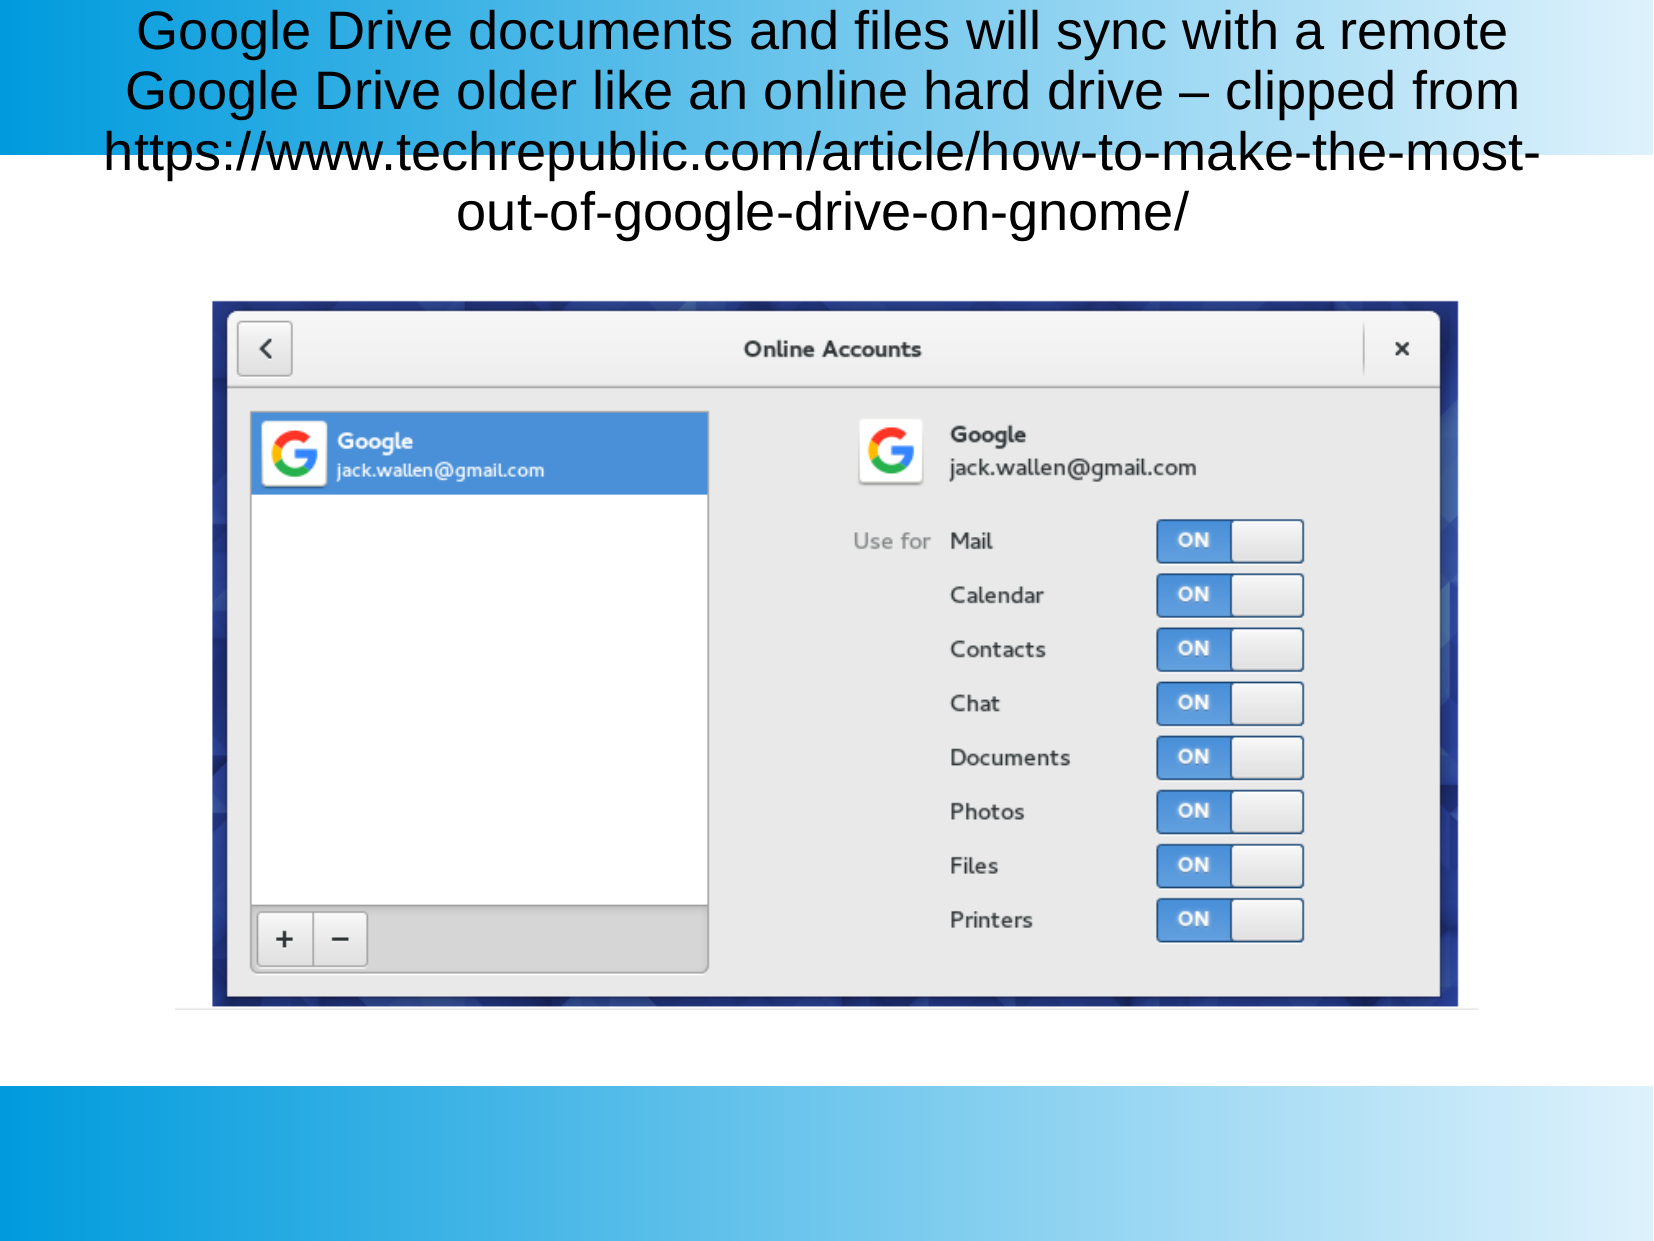

# Google Drive documents and files will sync with a remote Google Drive older like an online hard drive – clipped from https://www.techrepublic.com/article/how-to-make-the-most-out-of-google-drive-on-gnome/